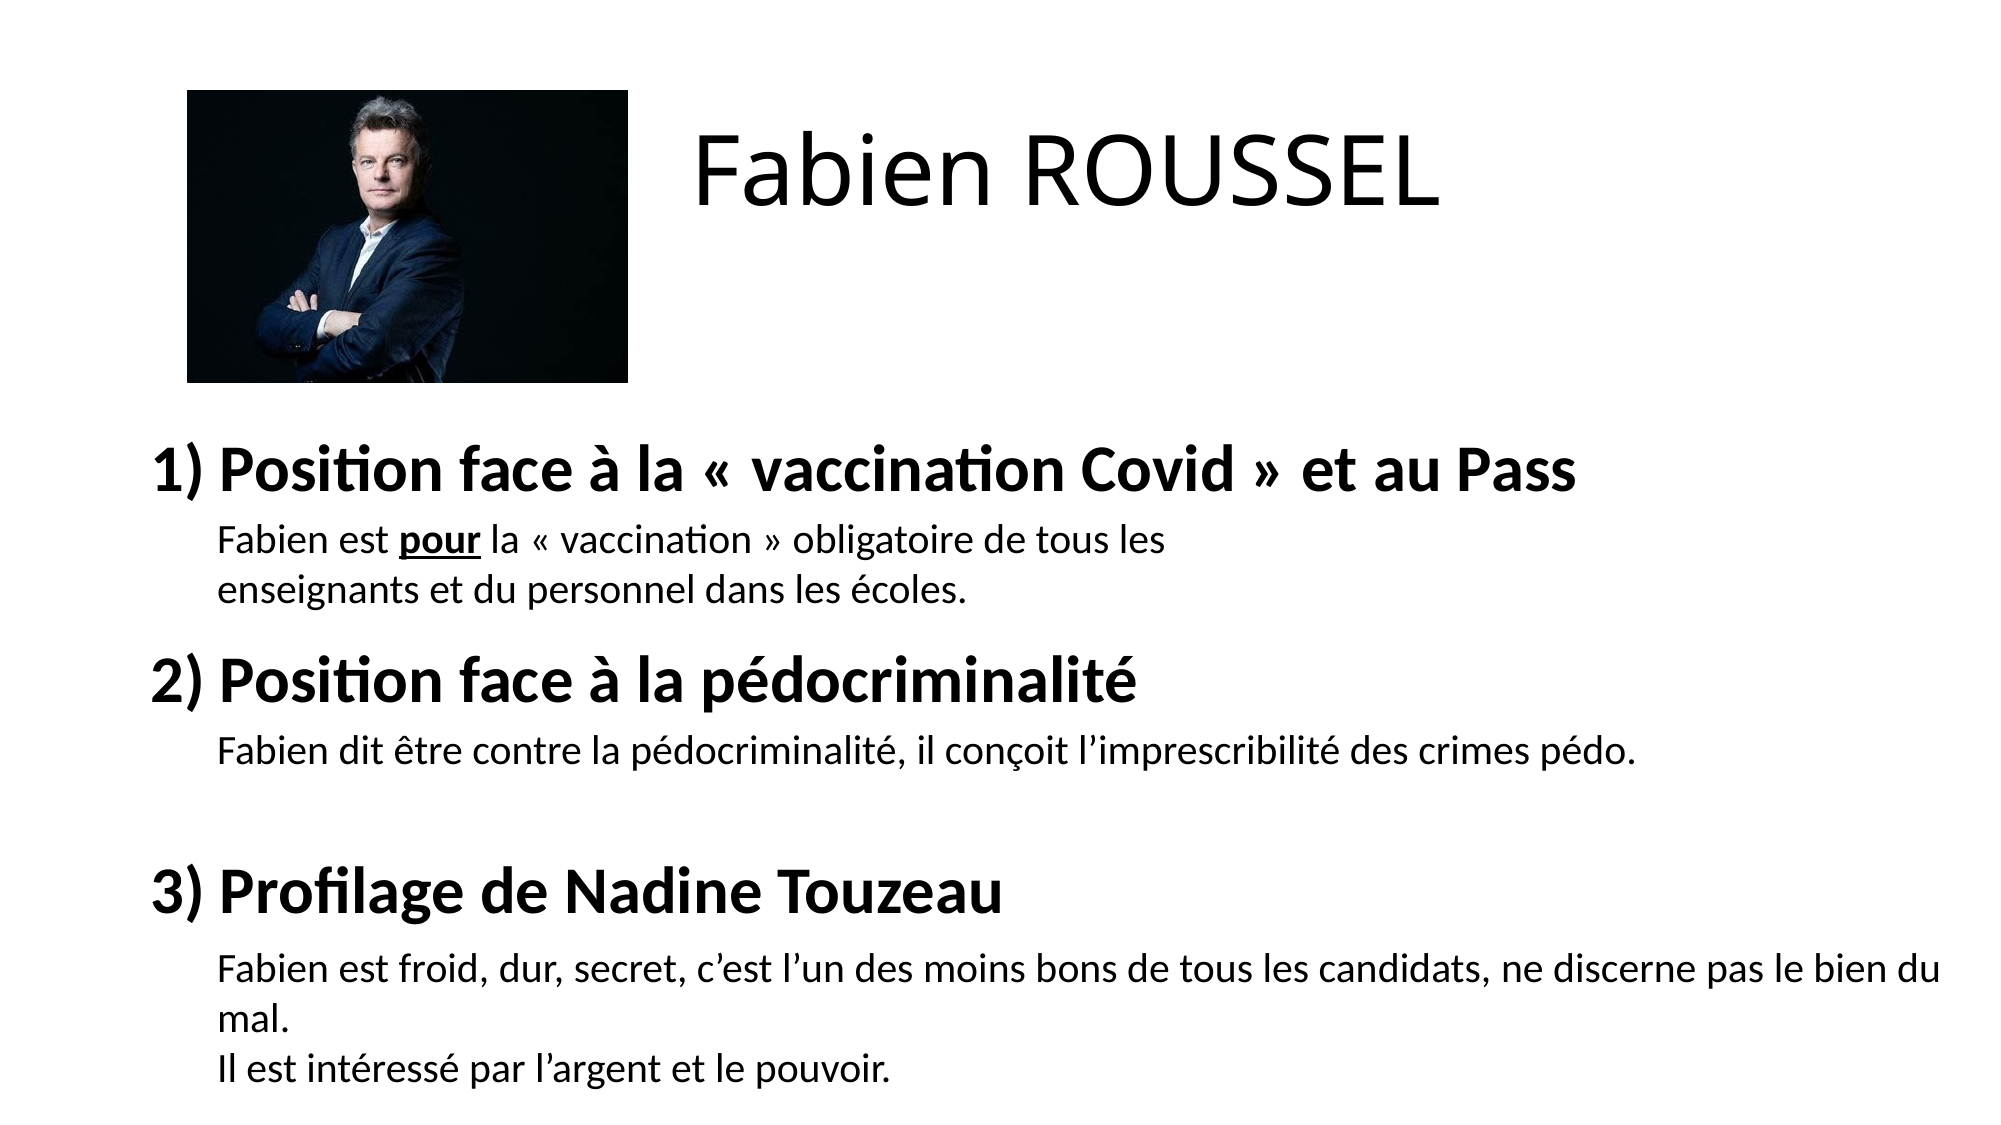

# Fabien ROUSSEL
1) Position face à la « vaccination Covid » et au Pass
Fabien est pour la « vaccination » obligatoire de tous les enseignants et du personnel dans les écoles.
2) Position face à la pédocriminalité
Fabien dit être contre la pédocriminalité, il conçoit l’imprescribilité des crimes pédo.
3) Profilage de Nadine Touzeau
Fabien est froid, dur, secret, c’est l’un des moins bons de tous les candidats, ne discerne pas le bien du mal.
Il est intéressé par l’argent et le pouvoir.